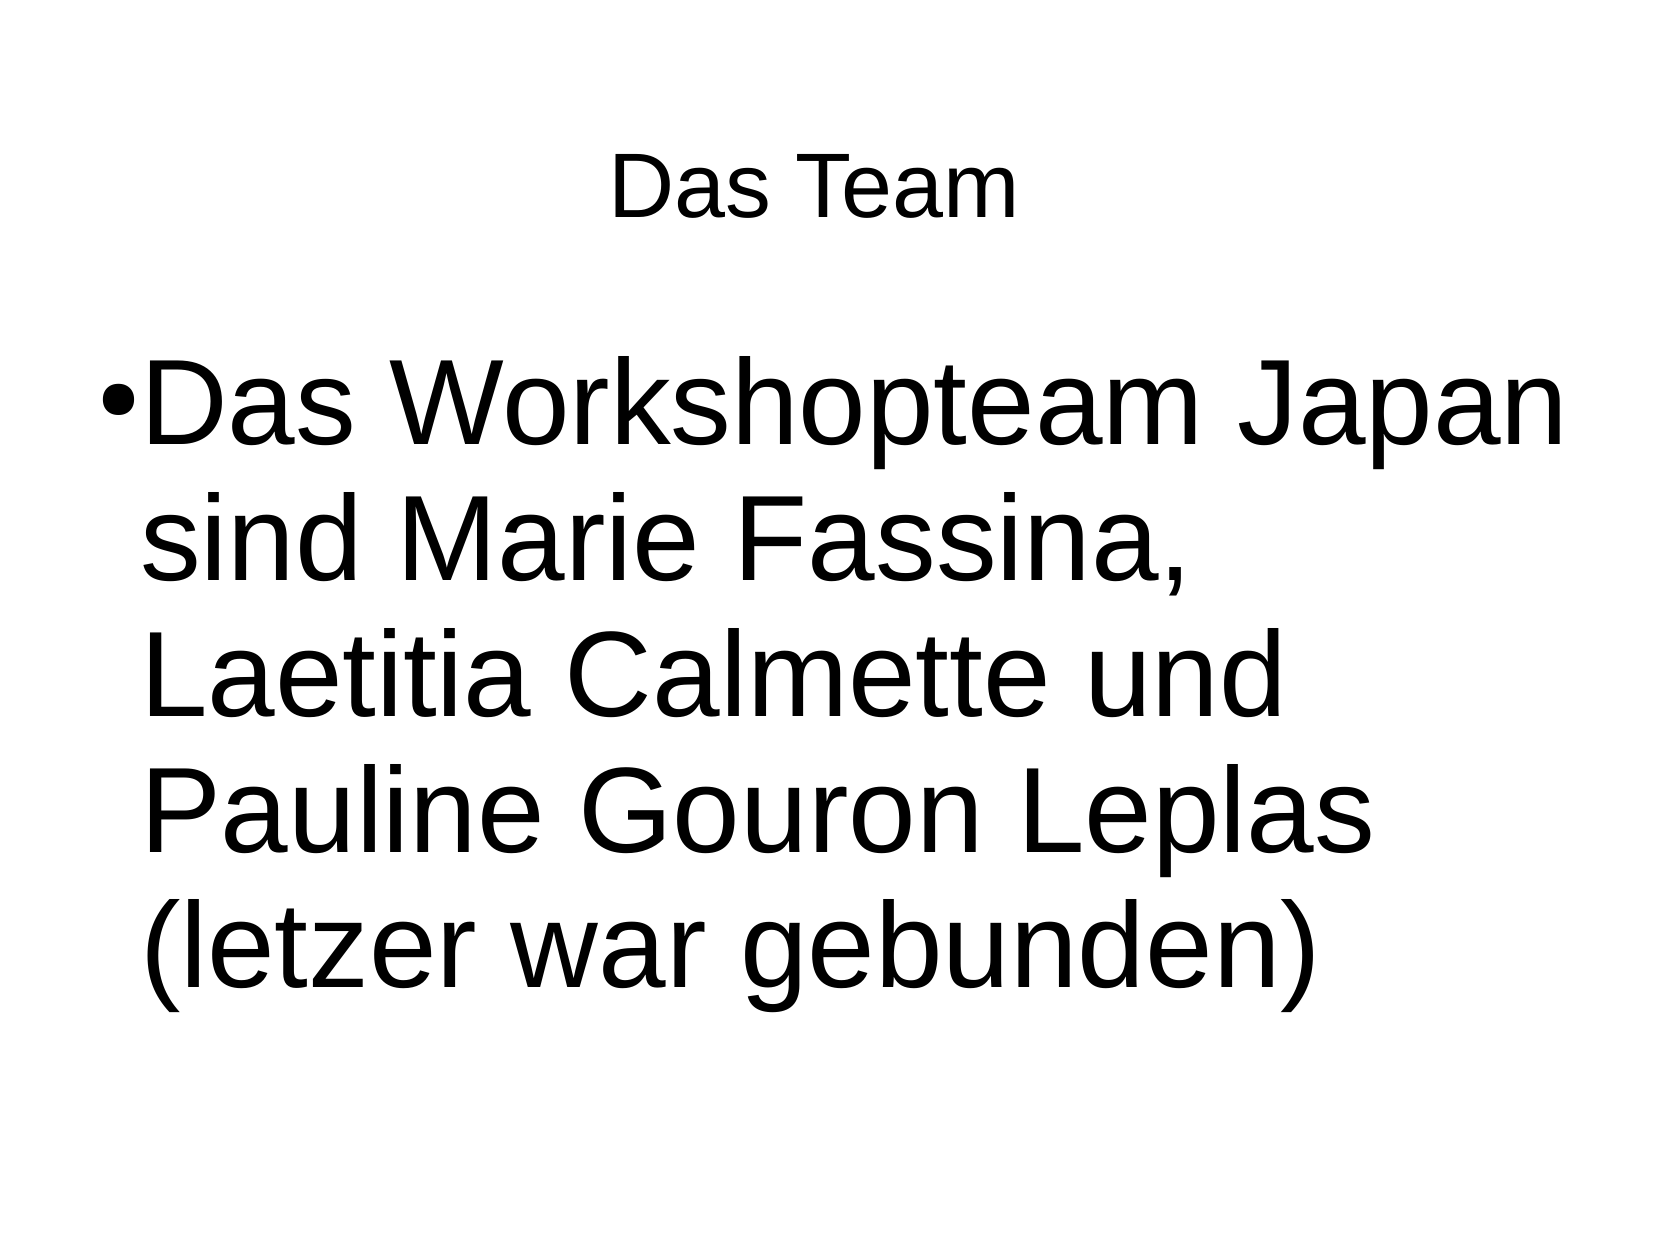

# Das Team
Das Workshopteam Japan sind Marie Fassina, Laetitia Calmette und Pauline Gouron Leplas (letzer war gebunden)